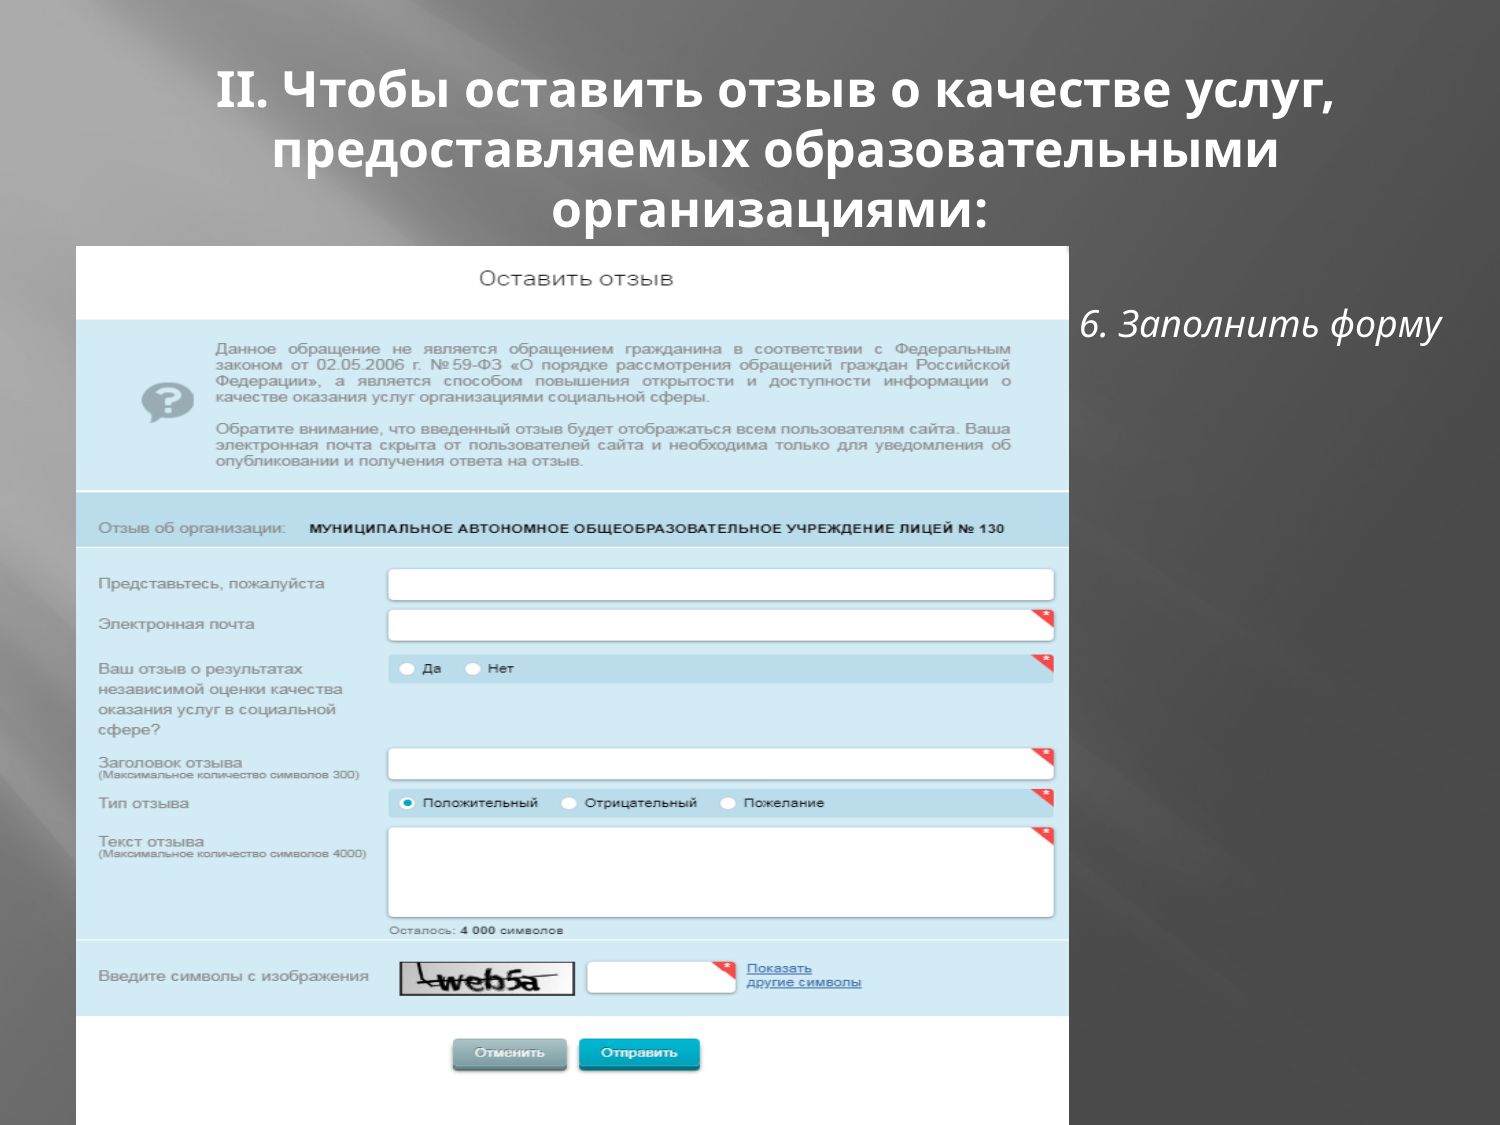

II. Чтобы оставить отзыв о качестве услуг, предоставляемых образовательными организациями:
6. Заполнить форму